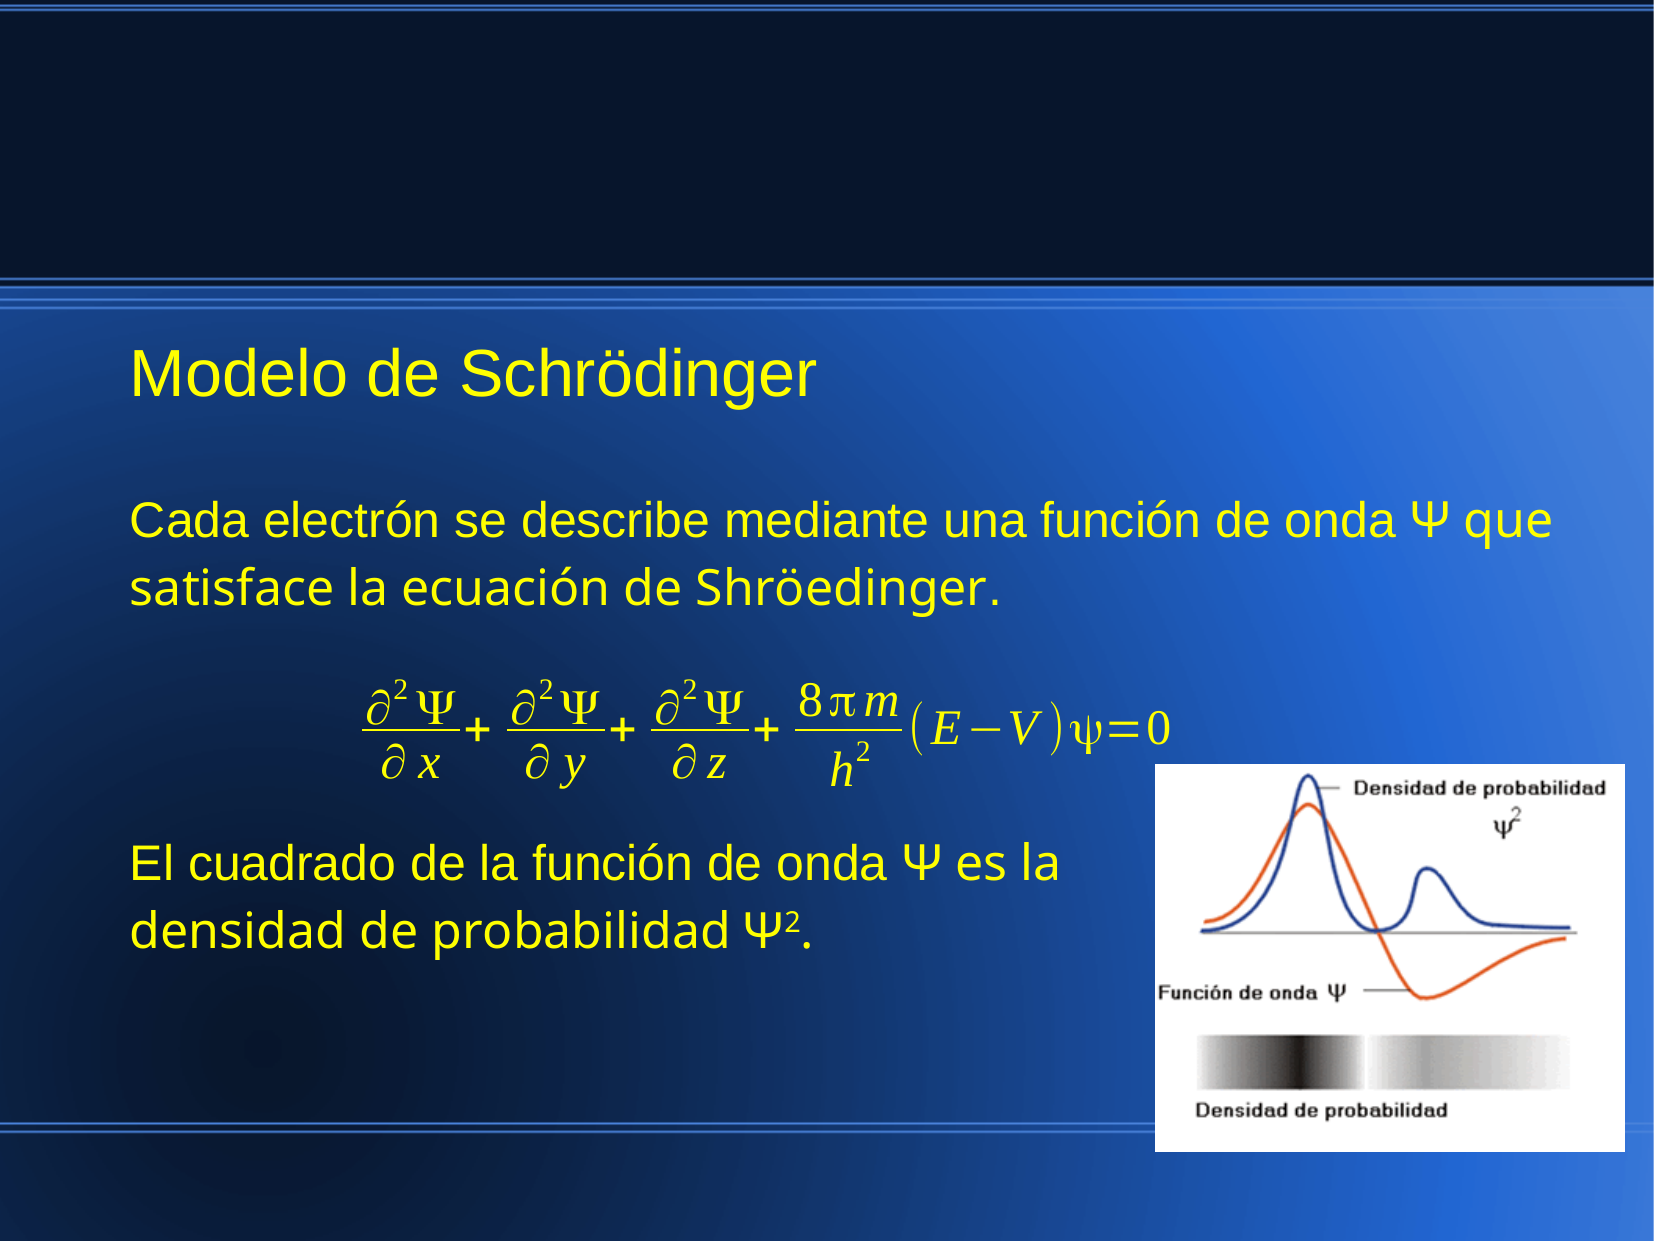

# Modelo de Schrödinger
Cada electrón se describe mediante una función de onda Ψ que satisface la ecuación de Shröedinger.
El cuadrado de la función de onda Ψ es la densidad de probabilidad Ψ2.